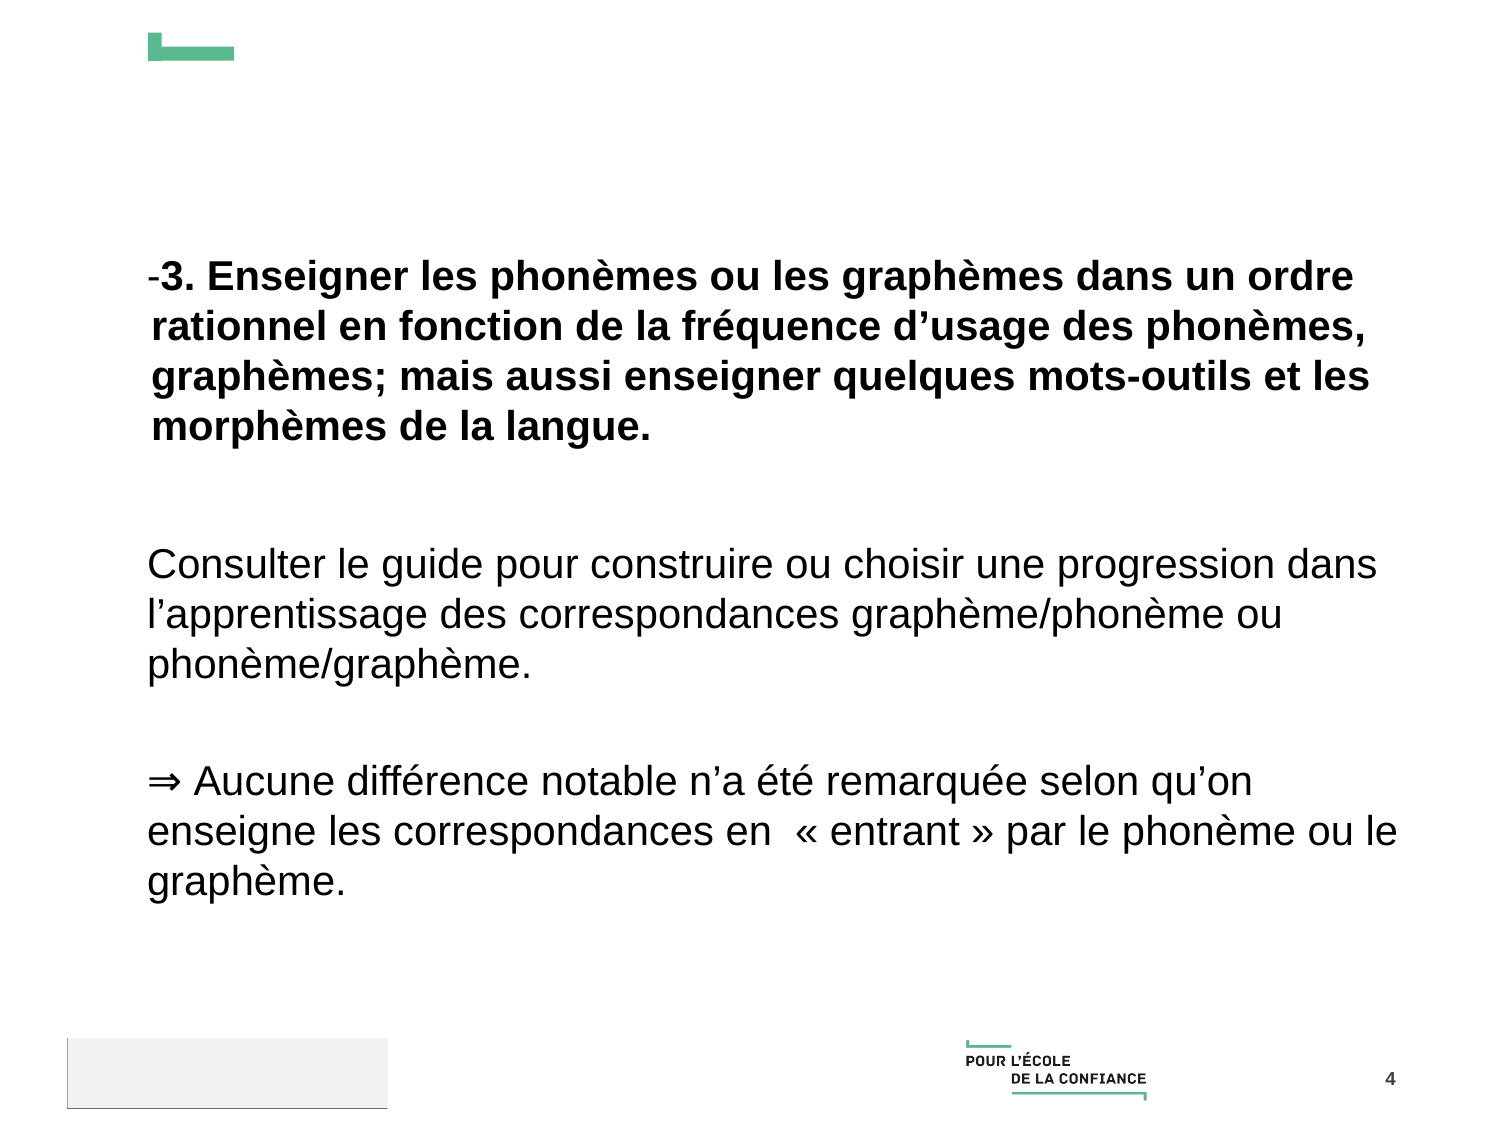

#
3. Enseigner les phonèmes ou les graphèmes dans un ordre rationnel en fonction de la fréquence d’usage des phonèmes, graphèmes; mais aussi enseigner quelques mots-outils et les morphèmes de la langue.
Consulter le guide pour construire ou choisir une progression dans l’apprentissage des correspondances graphème/phonème ou phonème/graphème.
⇒ Aucune différence notable n’a été remarquée selon qu’on enseigne les correspondances en  « entrant » par le phonème ou le graphème.